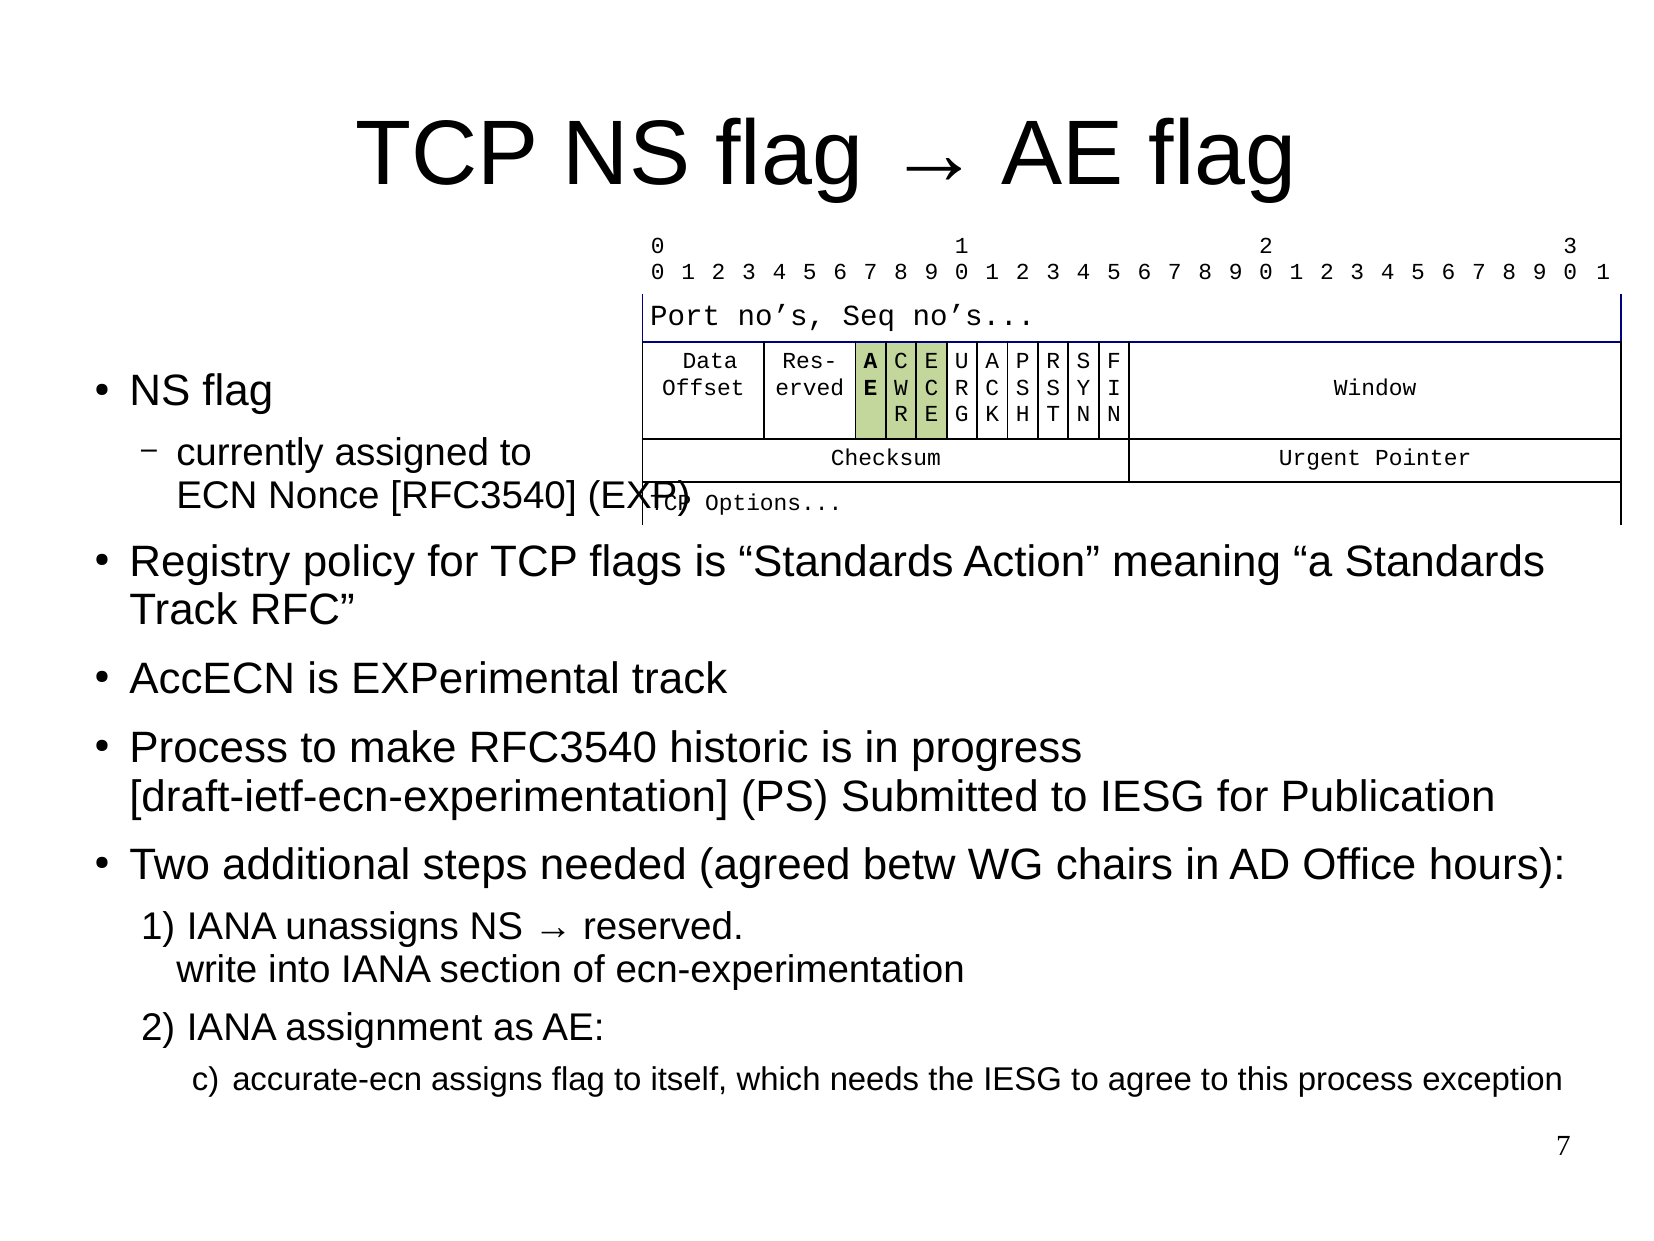

# TCP NS flag → AE flag
| 00 | 1 | 2 | 3 | 4 | 5 | 6 | 7 | 8 | 9 | 10 | 1 | 2 | 3 | 4 | 5 | 6 | 7 | 8 | 9 | 20 | 1 | 2 | 3 | 4 | 5 | 6 | 7 | 8 | 9 | 30 | 1 |
| --- | --- | --- | --- | --- | --- | --- | --- | --- | --- | --- | --- | --- | --- | --- | --- | --- | --- | --- | --- | --- | --- | --- | --- | --- | --- | --- | --- | --- | --- | --- | --- |
| Port no’s, Seq no’s... | | | | | | | | | | | | | | | | | | | | | | | | | | | | | | | |
| Data Offset | | | | Res-erved | | | AE | CWR | ECE | URG | ACK | PSH | RST | SYN | FIN | Window | | | | | | | | | | | | | | | |
| Checksum | | | | | | | | | | | | | | | | Urgent Pointer | | | | | | | | | | | | | | | |
| TCP Options... | | | | | | | | | | | | | | | | | | | | | | | | | | | | | | | |
NS flag
currently assigned to
ECN Nonce [RFC3540] (EXP)
Registry policy for TCP flags is “Standards Action” meaning “a Standards Track RFC”
AccECN is EXPerimental track
Process to make RFC3540 historic is in progress
[draft-ietf-ecn-experimentation] (PS) Submitted to IESG for Publication
Two additional steps needed (agreed betw WG chairs in AD Office hours):
 IANA unassigns NS → reserved.
write into IANA section of ecn-experimentation
 IANA assignment as AE:
 accurate-ecn assigns flag to itself, which needs the IESG to agree to this process exception
7